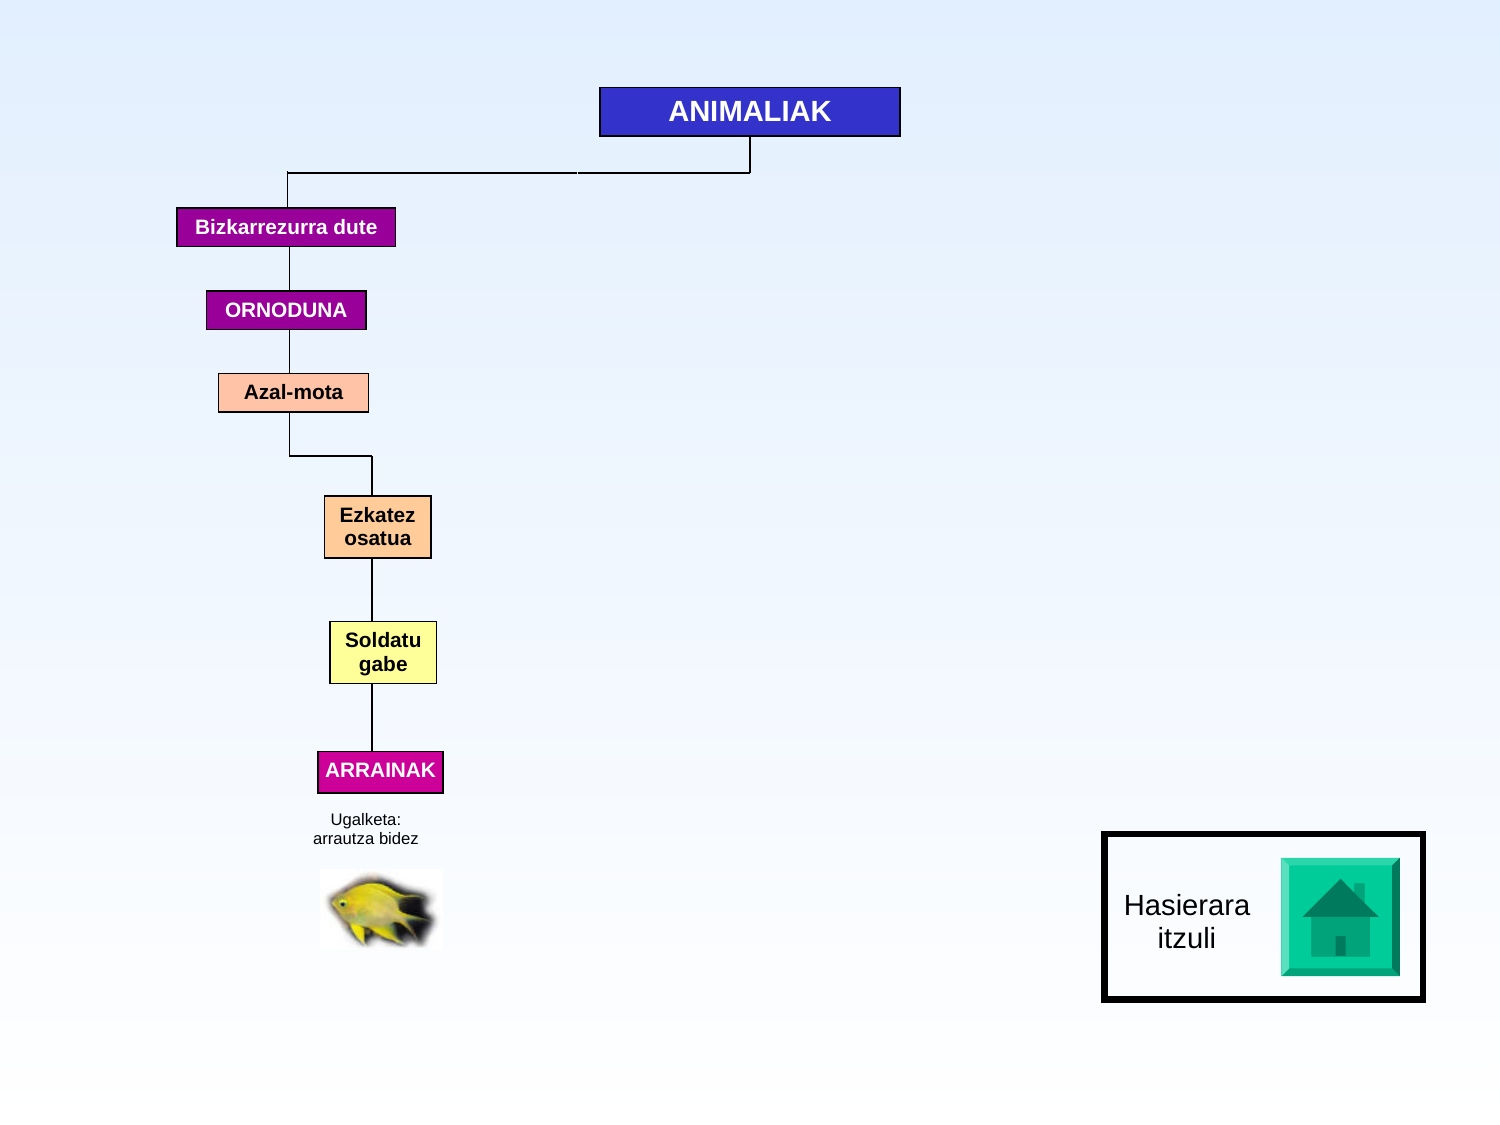

ANIMALIAK
Bizkarrezurra dute
ORNODUNA
Azal-mota
Ezkatez osatua
Soldatu gabe
ARRAINAK
Ugalketa:
arrautza bidez
Hasierara itzuli